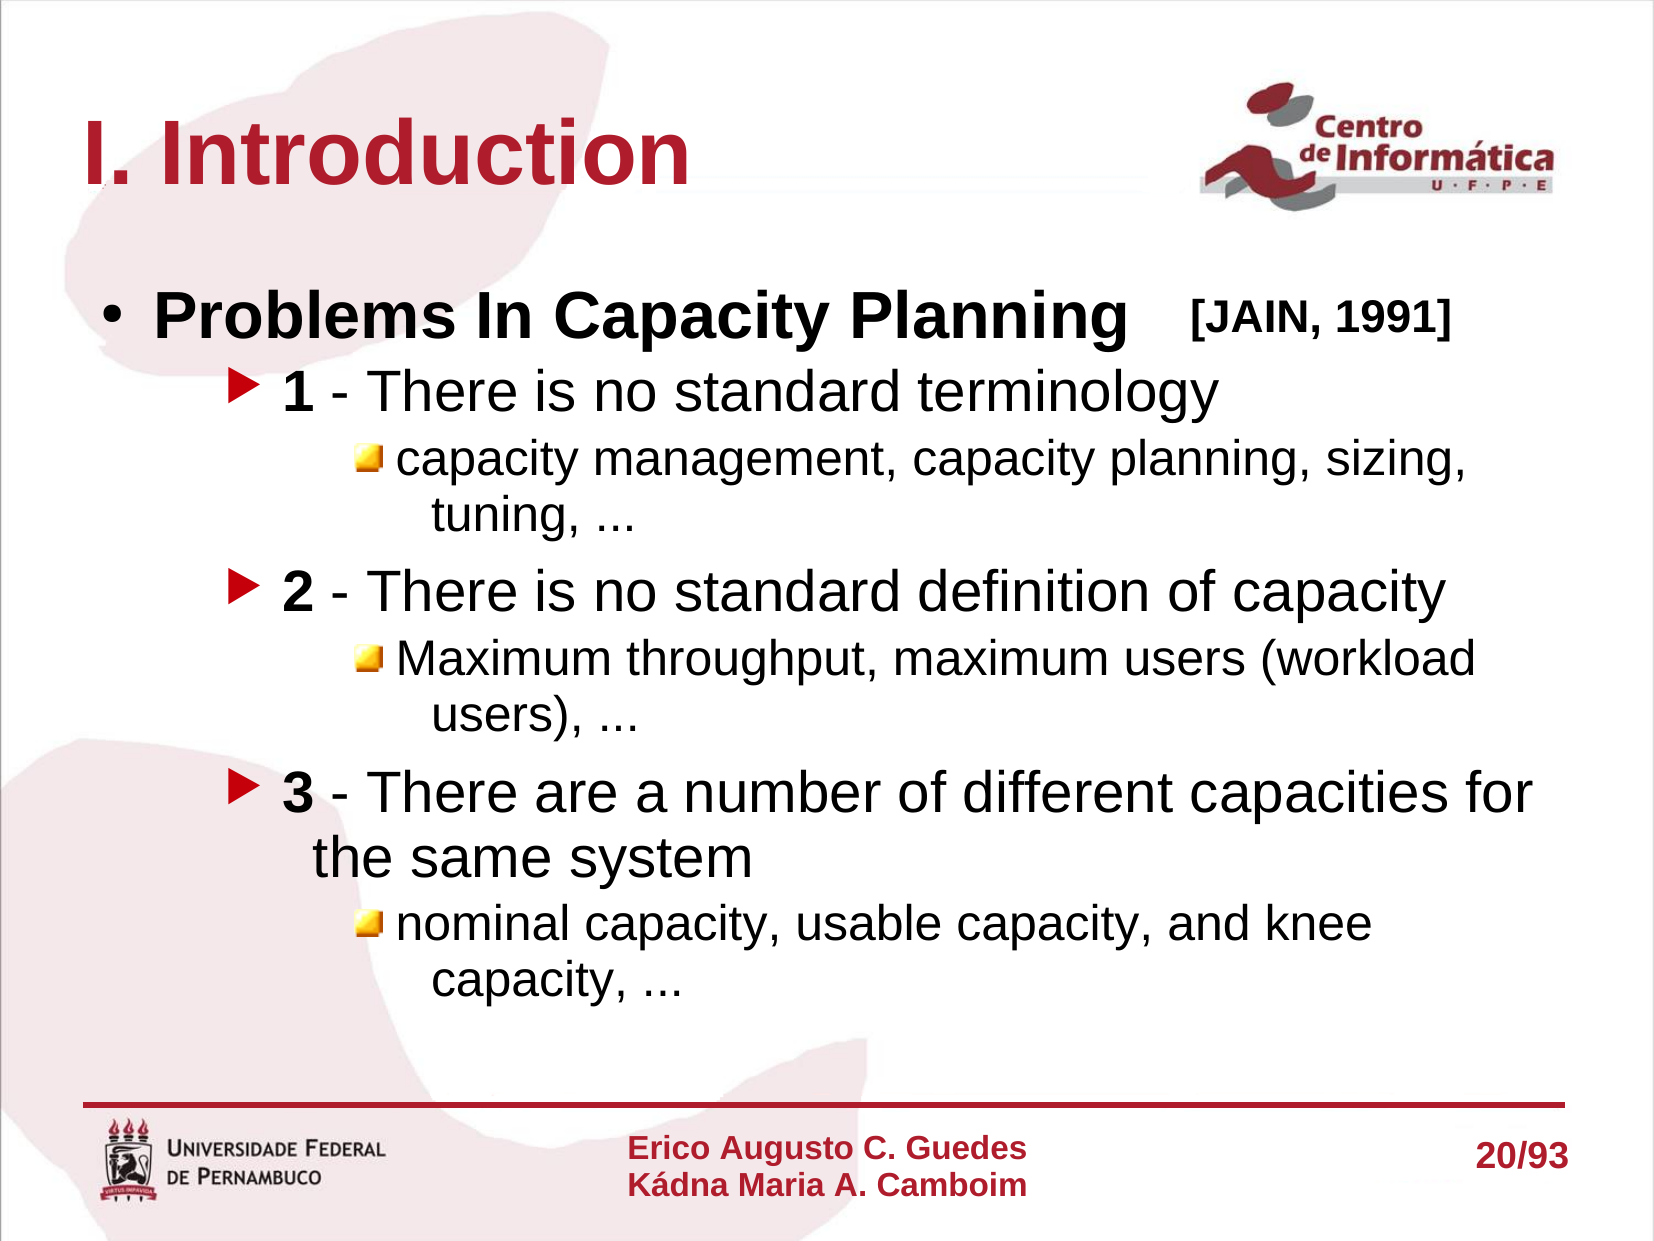

# I. Introduction
Problems In Capacity Planning
 1 - There is no standard terminology
capacity management, capacity planning, sizing, tuning, ...
 2 - There is no standard definition of capacity
Maximum throughput, maximum users (workload users), ...
 3 - There are a number of different capacities for the same system
nominal capacity, usable capacity, and knee capacity, ...
[JAIN, 1991]